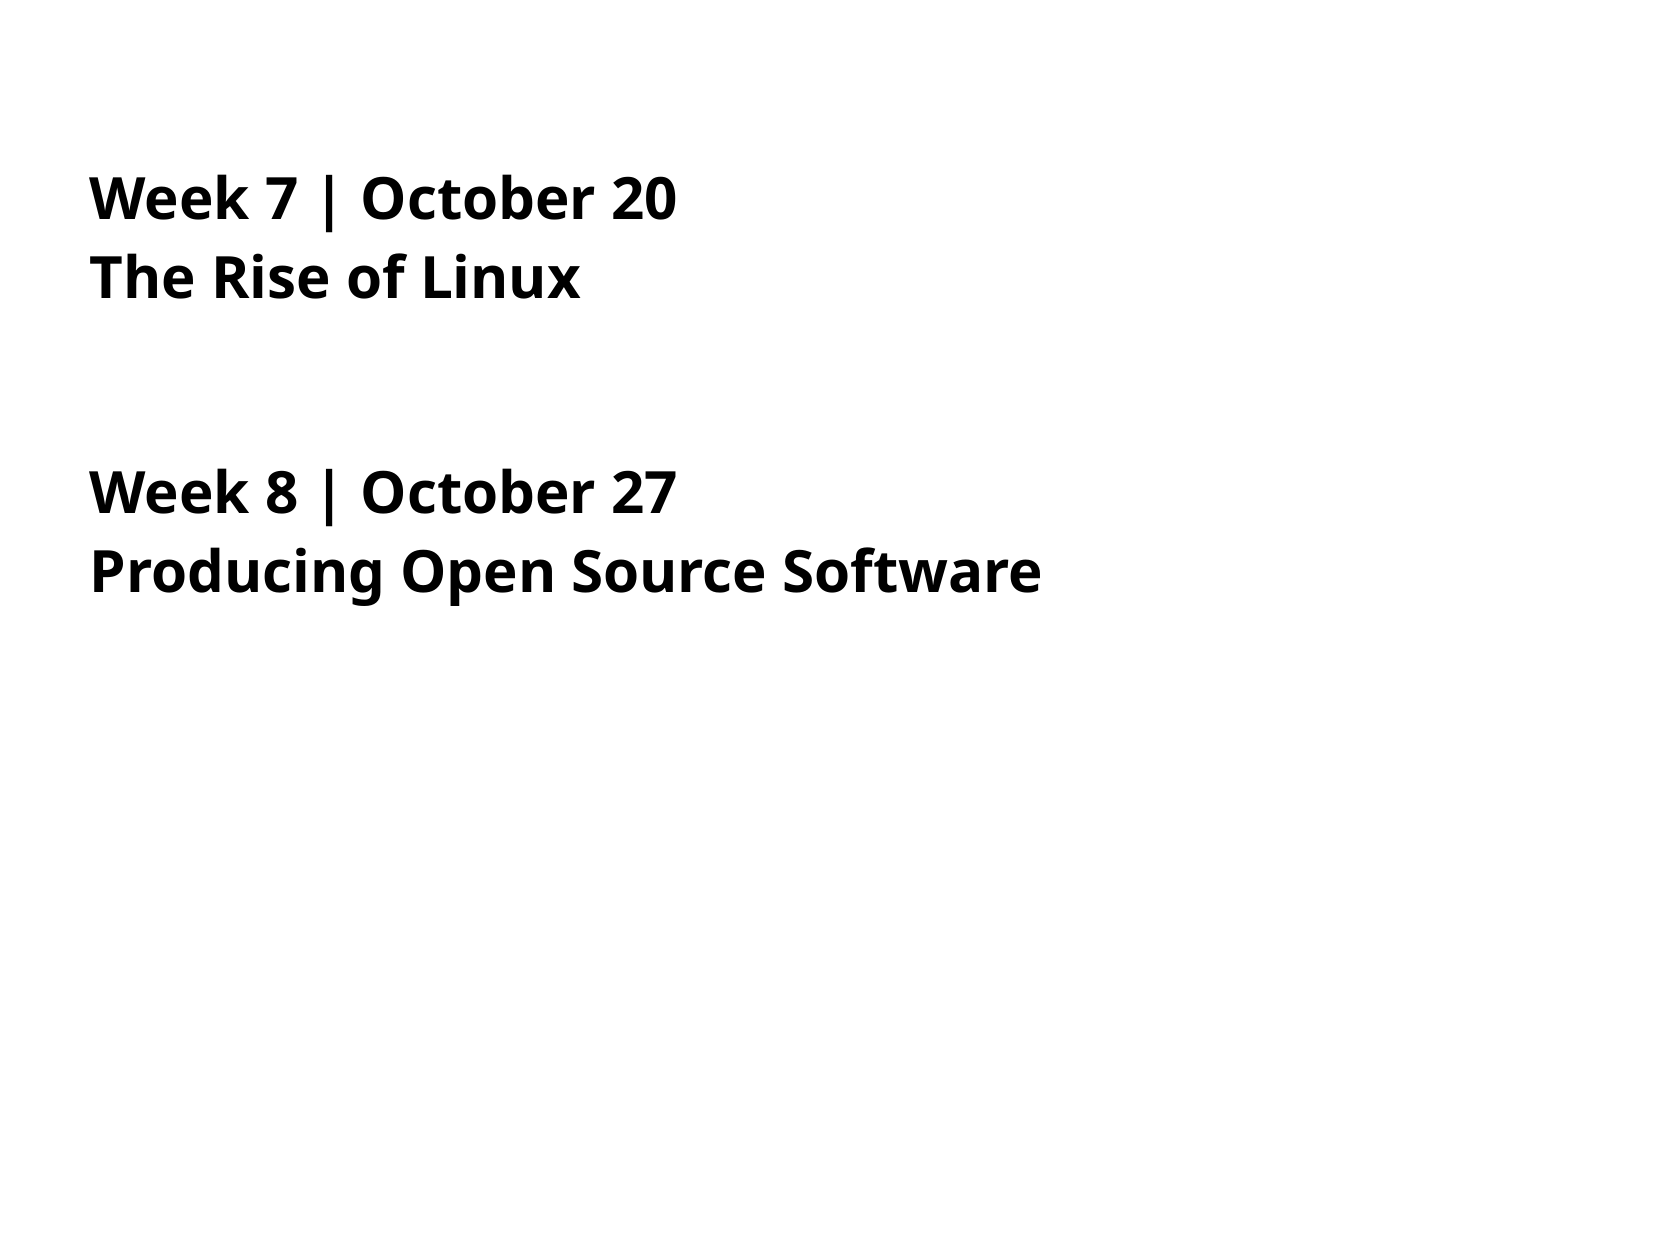

Week 7 | October 20
The Rise of Linux
Week 8 | October 27
Producing Open Source Software